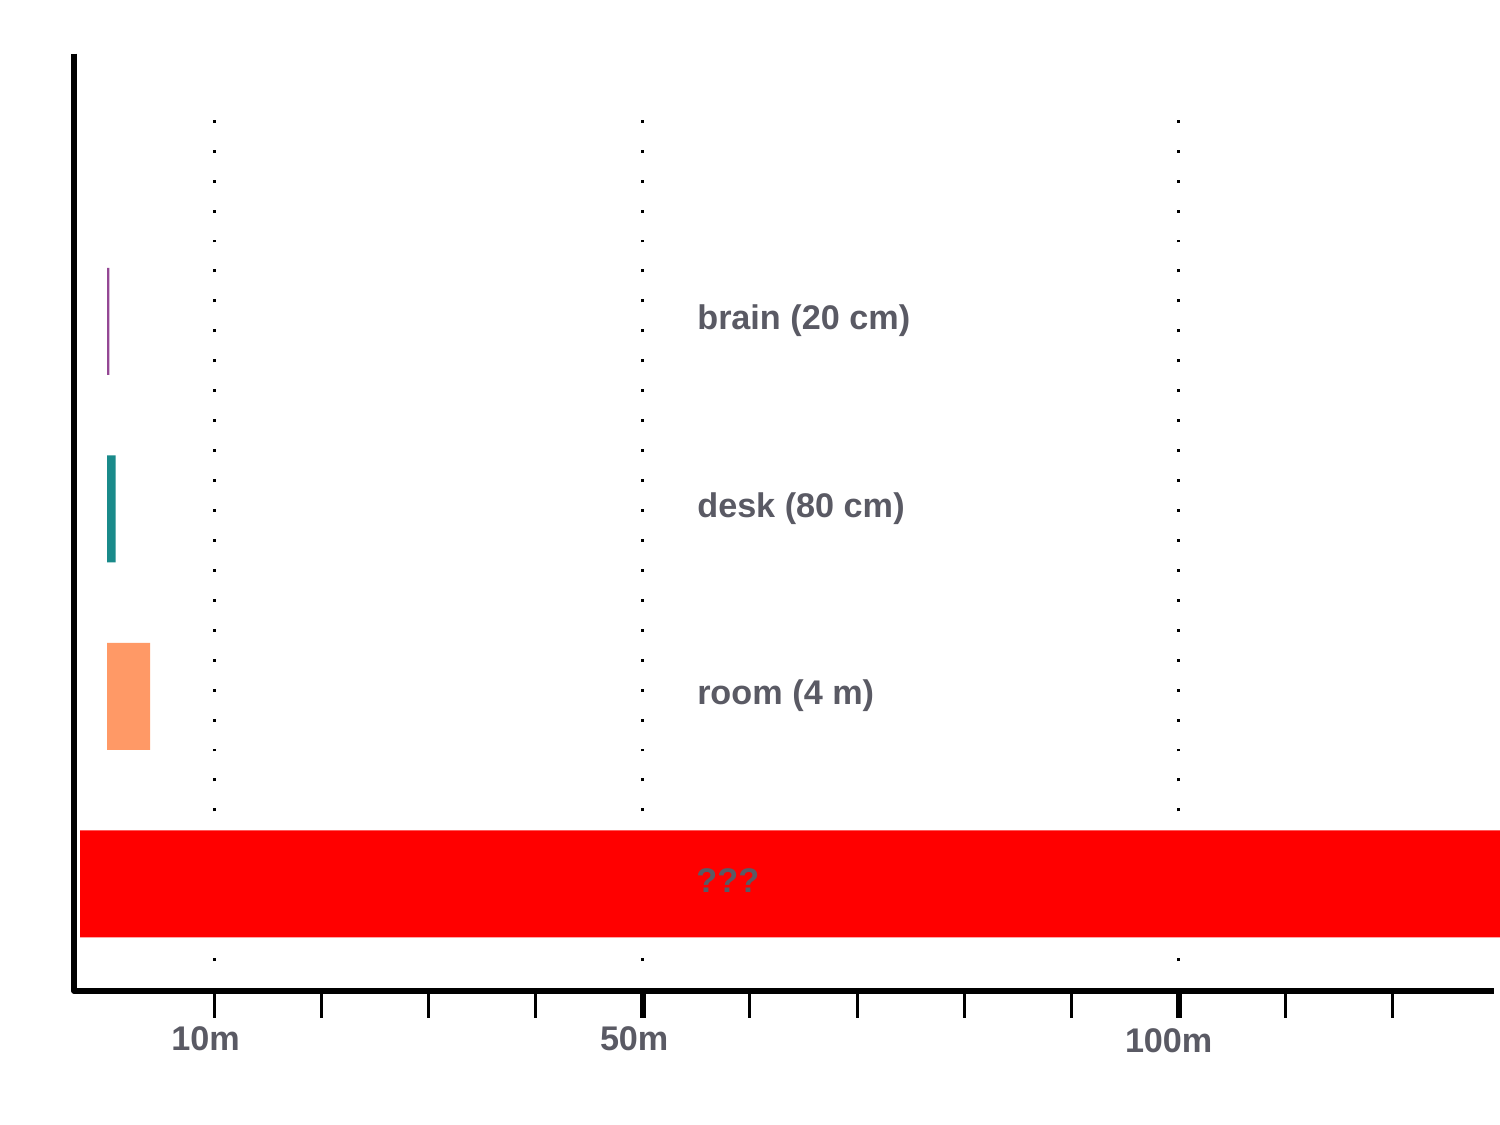

brain (20 cm)
desk (80 cm)
room (4 m)
???
10m
50m
100m